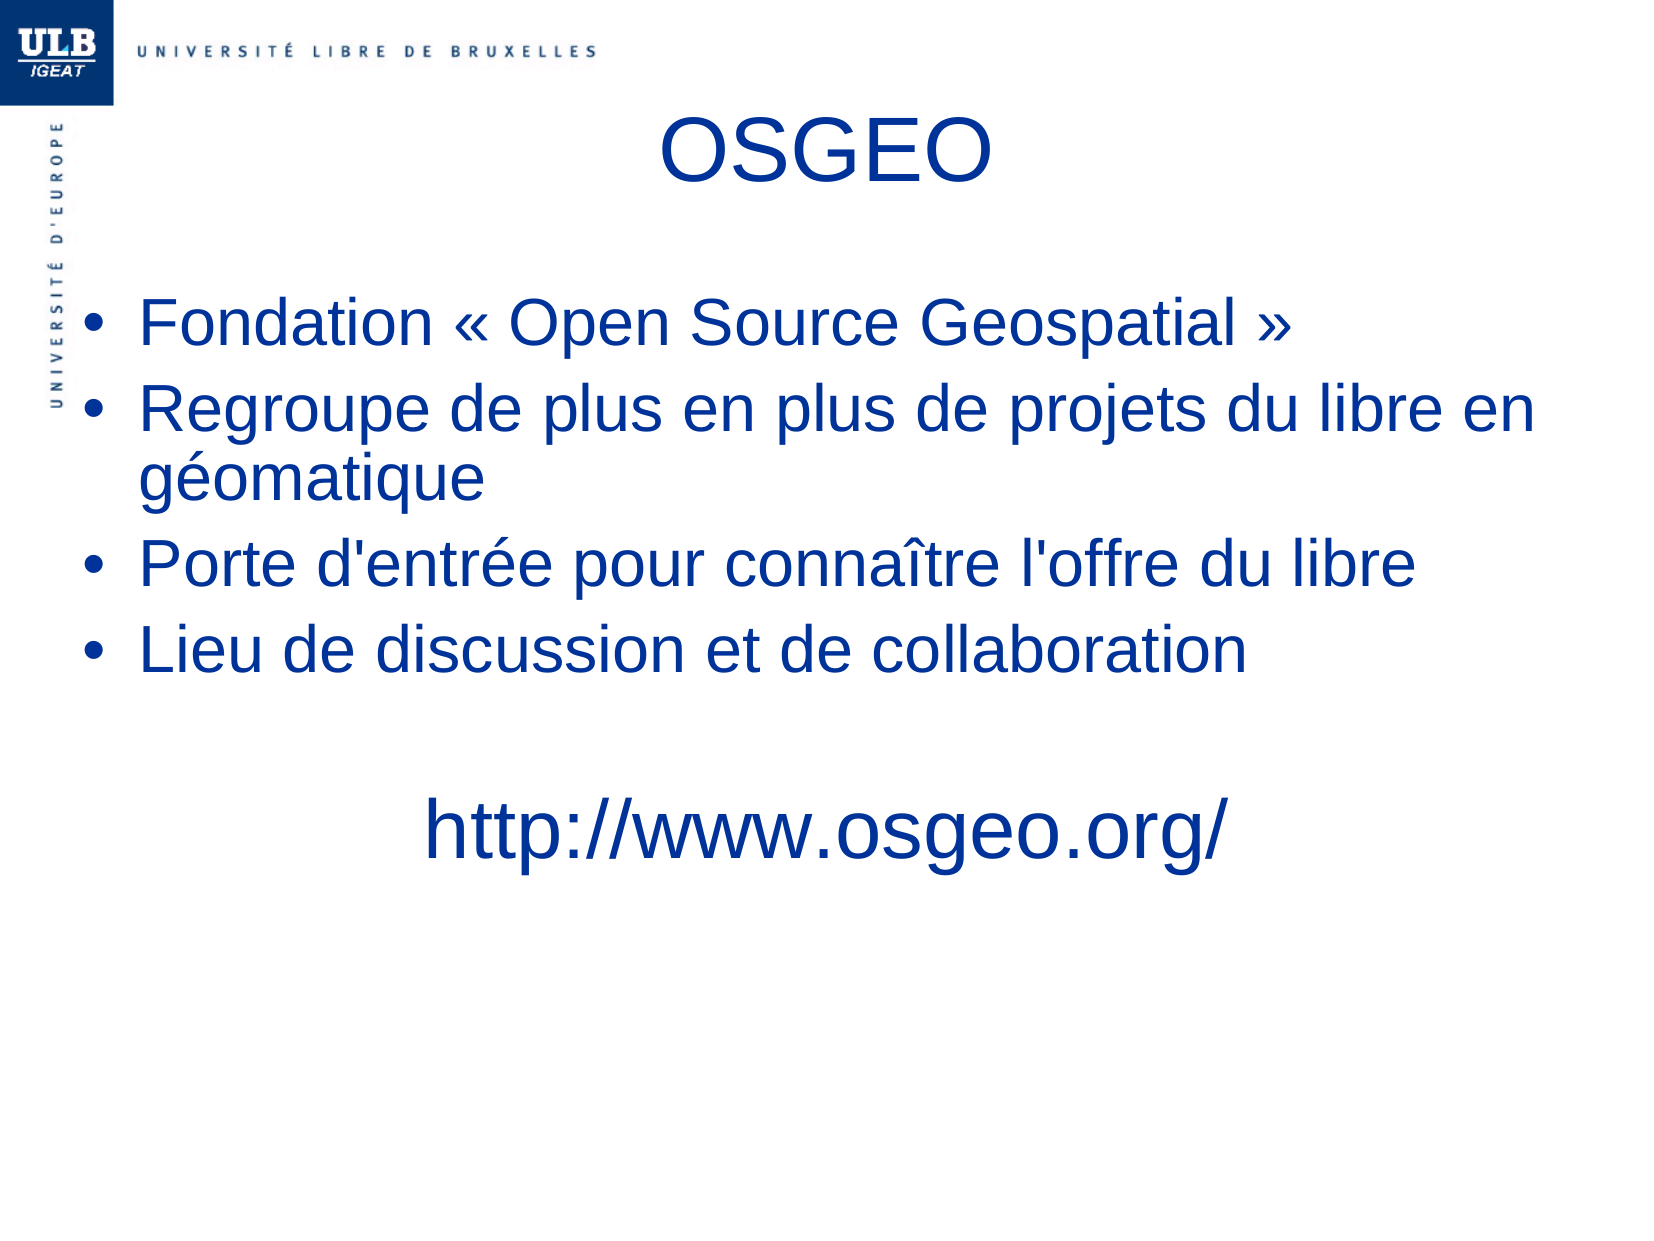

# OSGEO
Fondation « Open Source Geospatial »
Regroupe de plus en plus de projets du libre en géomatique
Porte d'entrée pour connaître l'offre du libre
Lieu de discussion et de collaboration
http://www.osgeo.org/